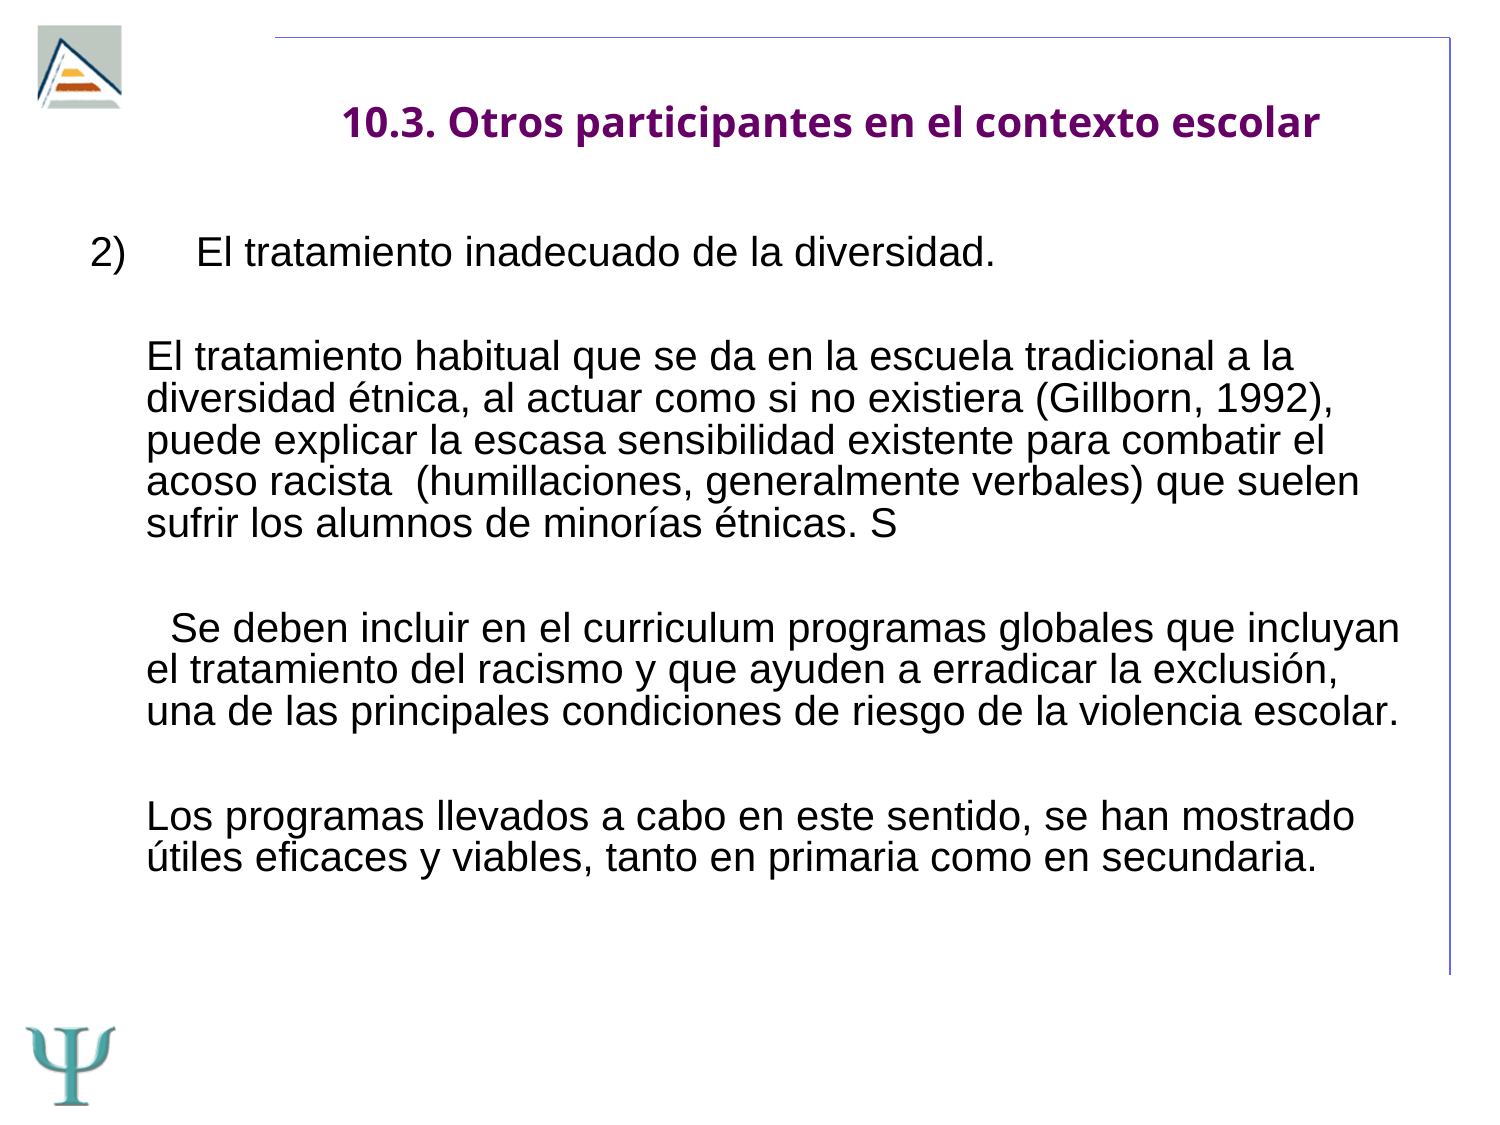

# 10.3. Otros participantes en el contexto escolar
2) El tratamiento inadecuado de la diversidad.
	El tratamiento habitual que se da en la escuela tradicional a la diversidad étnica, al actuar como si no existiera (Gillborn, 1992), puede explicar la escasa sensibilidad existente para combatir el acoso racista (humillaciones, generalmente verbales) que suelen sufrir los alumnos de minorías étnicas. S
 Se deben incluir en el curriculum programas globales que incluyan el tratamiento del racismo y que ayuden a erradicar la exclusión, una de las principales condiciones de riesgo de la violencia escolar.
	Los programas llevados a cabo en este sentido, se han mostrado útiles eficaces y viables, tanto en primaria como en secundaria.